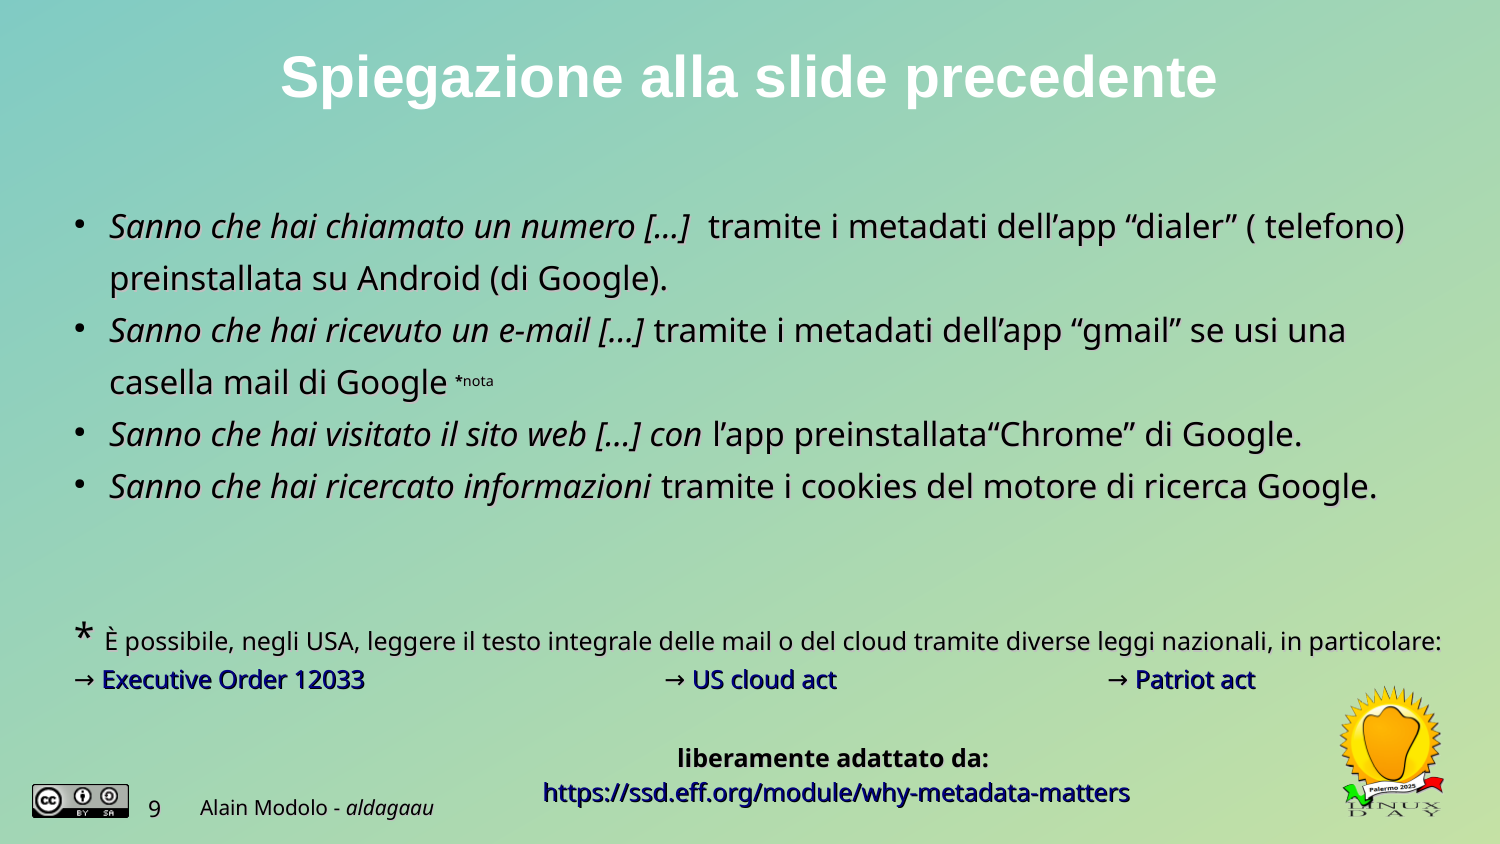

# Spiegazione alla slide precedente
Sanno che hai chiamato un numero [...] tramite i metadati dell’app “dialer” ( telefono) preinstallata su Android (di Google).
Sanno che hai ricevuto un e-mail […] tramite i metadati dell’app “gmail” se usi una casella mail di Google *nota
Sanno che hai visitato il sito web […] con l’app preinstallata“Chrome” di Google.
Sanno che hai ricercato informazioni tramite i cookies del motore di ricerca Google.
* È possibile, negli USA, leggere il testo integrale delle mail o del cloud tramite diverse leggi nazionali, in particolare:
→ Executive Order 12033					→ US cloud act				→ Patriot act
liberamente adattato da:
https://ssd.eff.org/module/why-metadata-matters